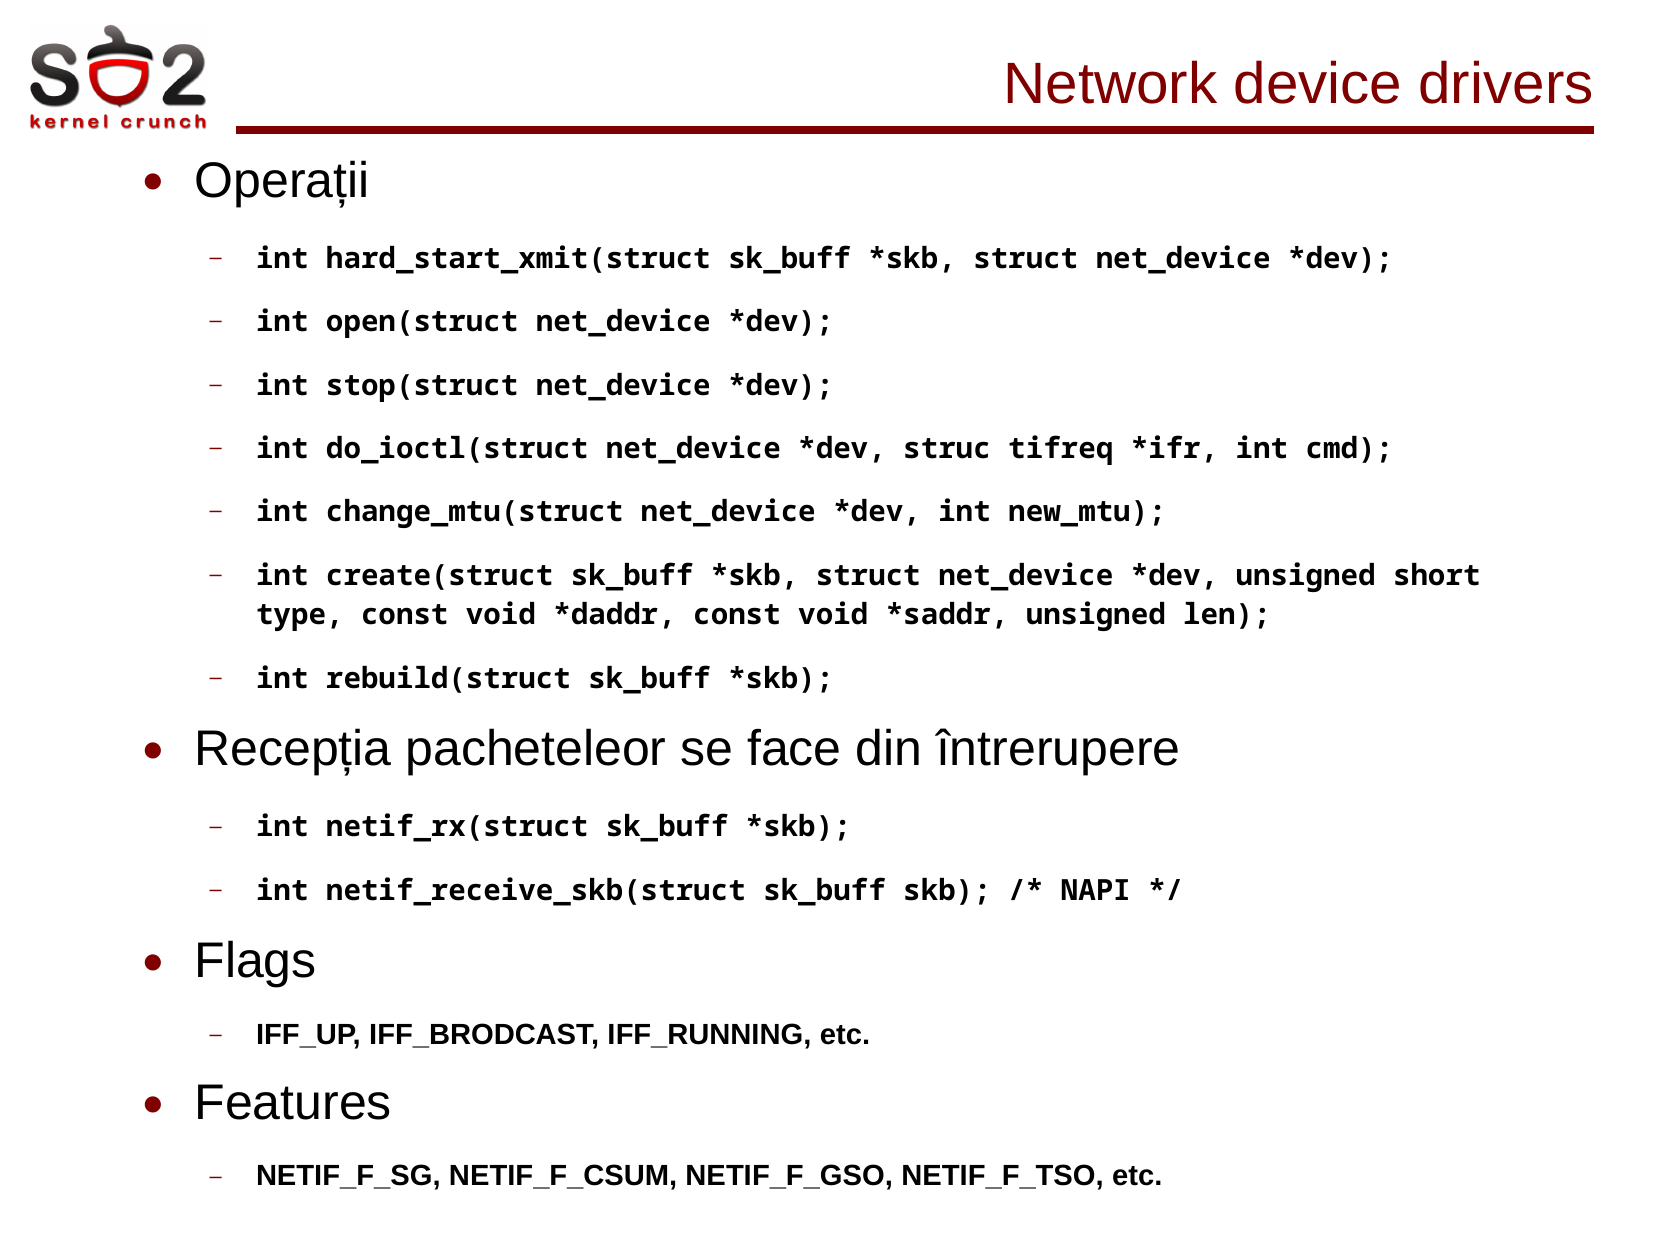

Network device drivers
# Operații
int hard_start_xmit(struct sk_buff *skb, struct net_device *dev);
int open(struct net_device *dev);
int stop(struct net_device *dev);
int do_ioctl(struct net_device *dev, struc tifreq *ifr, int cmd);
int change_mtu(struct net_device *dev, int new_mtu);
int create(struct sk_buff *skb, struct net_device *dev, unsigned short type, const void *daddr, const void *saddr, unsigned len);
int rebuild(struct sk_buff *skb);
Recepția pacheteleor se face din întrerupere
int netif_rx(struct sk_buff *skb);
int netif_receive_skb(struct sk_buff skb); /* NAPI */
Flags
IFF_UP, IFF_BRODCAST, IFF_RUNNING, etc.
Features
NETIF_F_SG, NETIF_F_CSUM, NETIF_F_GSO, NETIF_F_TSO, etc.